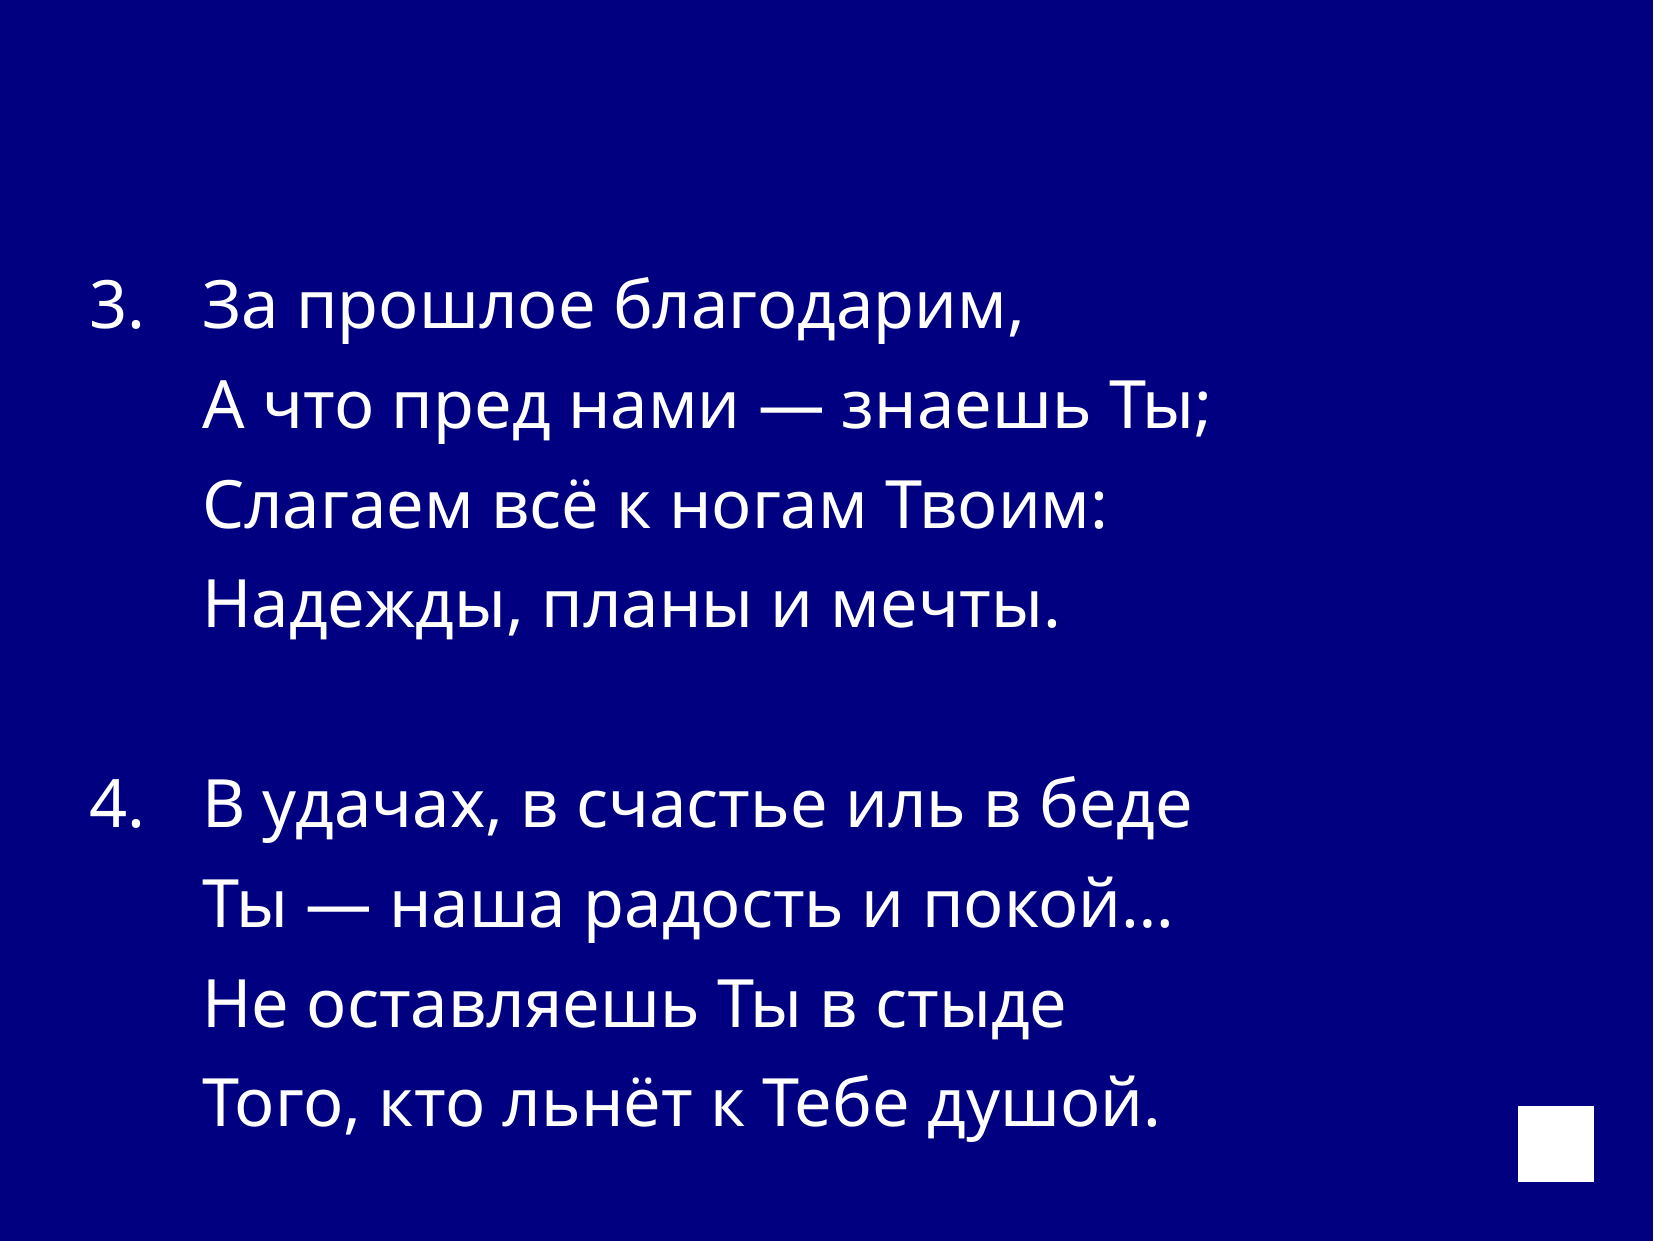

3.	За прошлое благодарим,
	А что пред нами — знаешь Ты;
	Слагаем всё к ногам Твоим:
	Надежды, планы и мечты.
4.	В удачах, в счастье иль в беде
	Ты — наша радость и покой…
	Не оставляешь Ты в стыде
	Того, кто льнёт к Тебе душой.